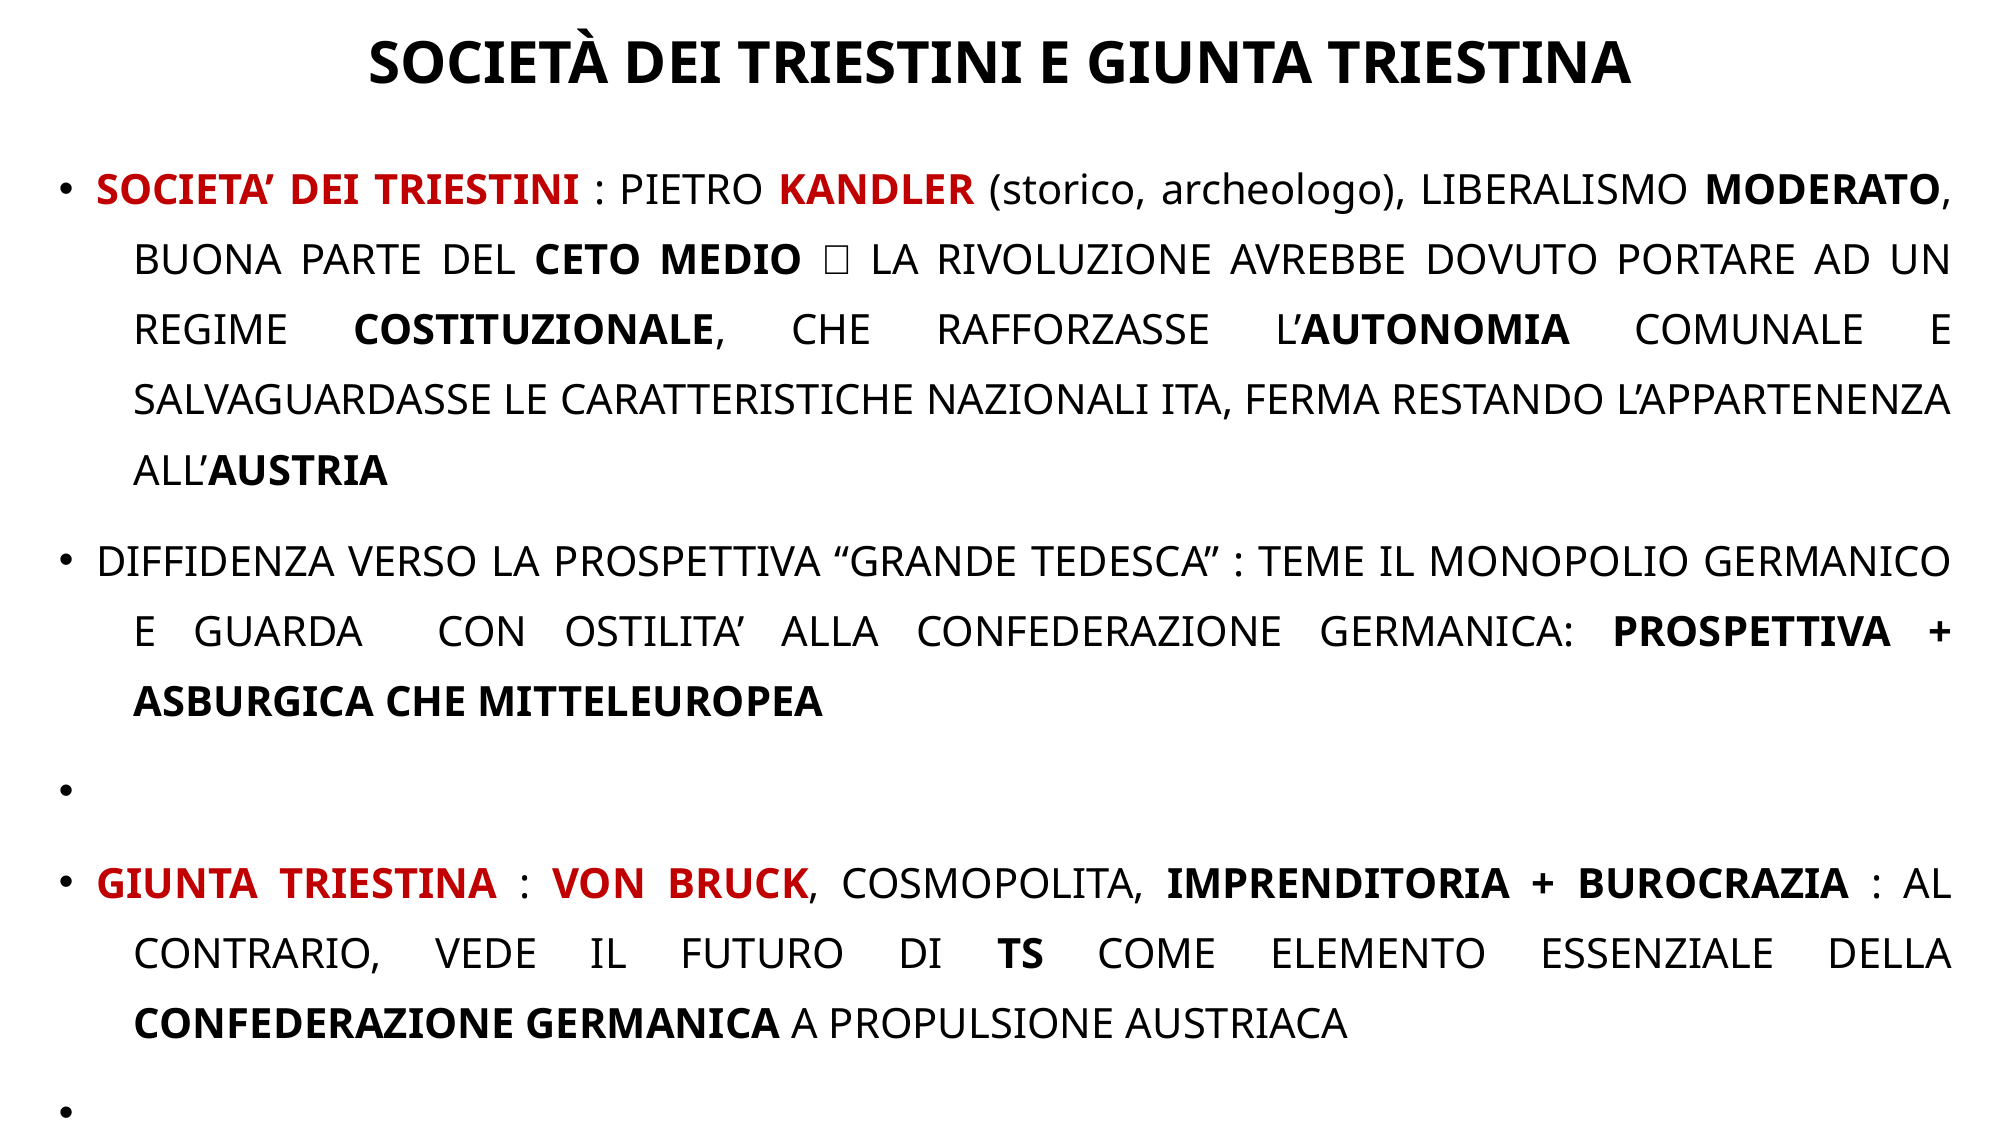

# SOCIETÀ DEI TRIESTINI E GIUNTA TRIESTINA
SOCIETA’ DEI TRIESTINI : PIETRO KANDLER (storico, archeologo), LIBERALISMO MODERATO, BUONA PARTE DEL CETO MEDIO  LA RIVOLUZIONE AVREBBE DOVUTO PORTARE AD UN REGIME COSTITUZIONALE, CHE RAFFORZASSE L’AUTONOMIA COMUNALE E SALVAGUARDASSE LE CARATTERISTICHE NAZIONALI ITA, FERMA RESTANDO L’APPARTENENZA ALL’AUSTRIA
DIFFIDENZA VERSO LA PROSPETTIVA “GRANDE TEDESCA” : TEME IL MONOPOLIO GERMANICO E GUARDA CON OSTILITA’ ALLA CONFEDERAZIONE GERMANICA: PROSPETTIVA + ASBURGICA CHE MITTELEUROPEA
GIUNTA TRIESTINA : VON BRUCK, COSMOPOLITA, IMPRENDITORIA + BUROCRAZIA : AL CONTRARIO, VEDE IL FUTURO DI TS COME ELEMENTO ESSENZIALE DELLA CONFEDERAZIONE GERMANICA A PROPULSIONE AUSTRIACA